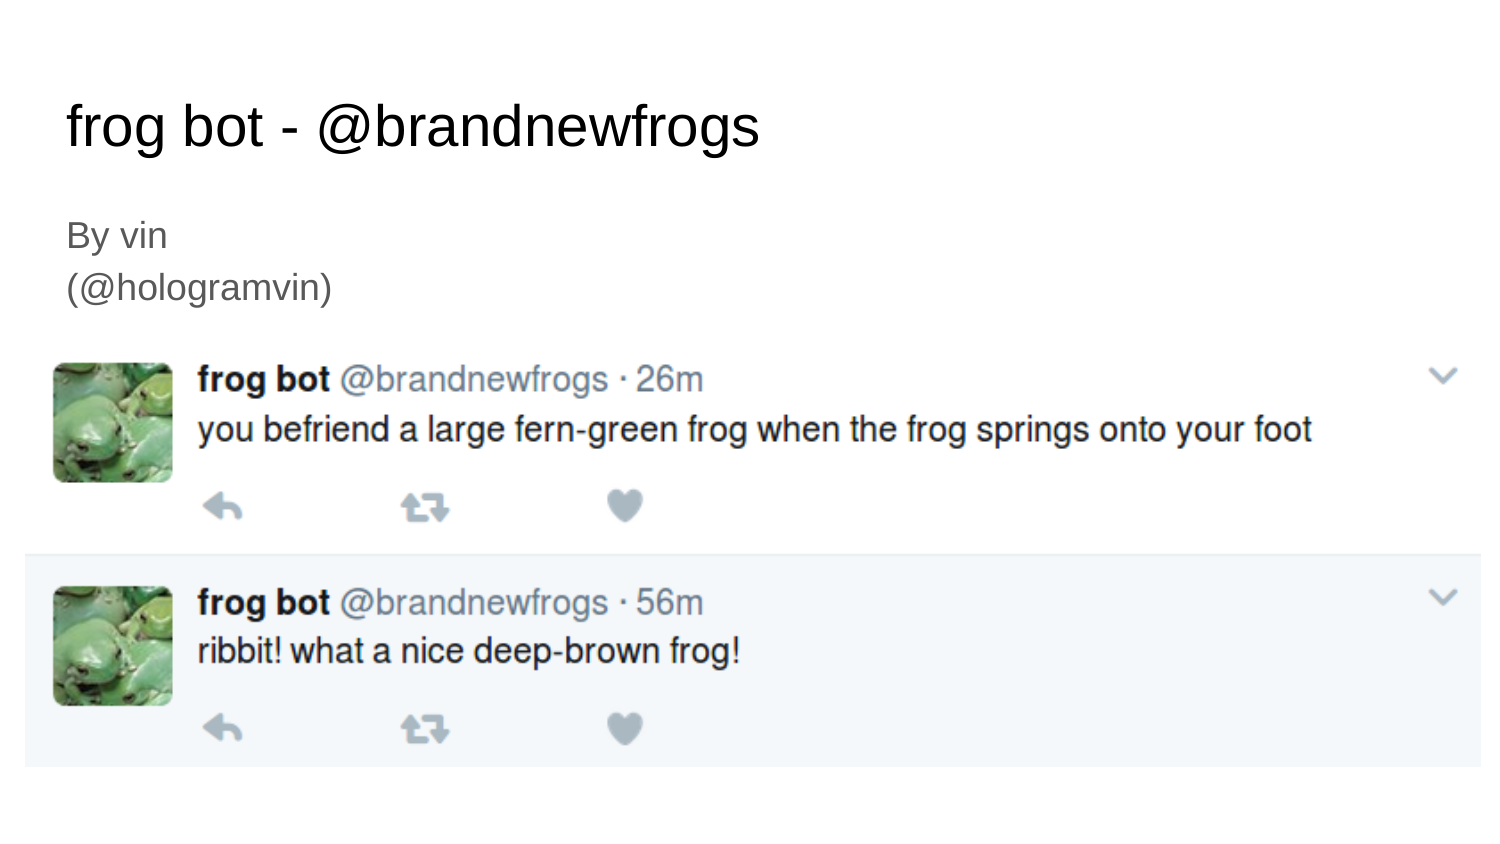

# frog bot - @brandnewfrogs
By vin
(@hologramvin)